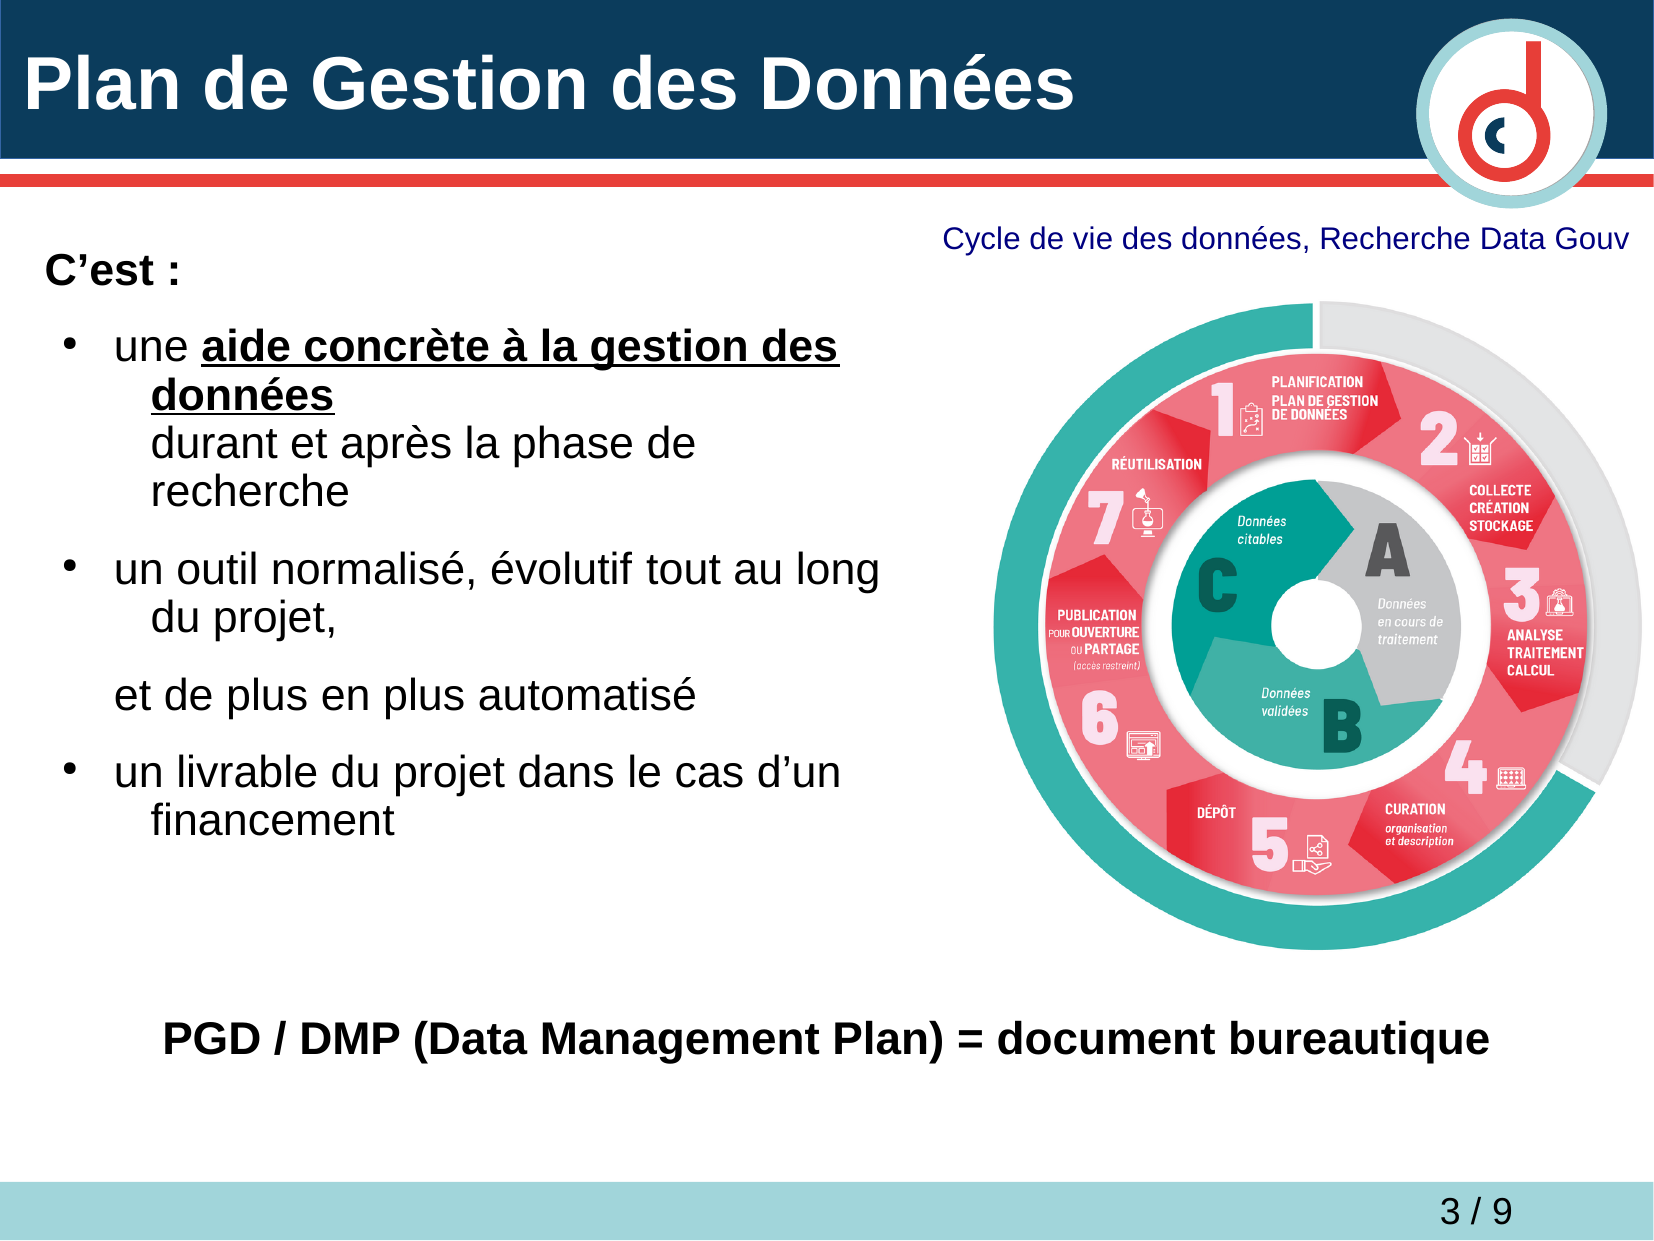

# Plan de Gestion des Données
Cycle de vie des données, Recherche Data Gouv
C’est :
une aide concrète à la gestion des données
durant et après la phase de recherche
un outil normalisé, évolutif tout au long du projet,
et de plus en plus automatisé
un livrable du projet dans le cas d’un financement
PGD / DMP (Data Management Plan) = document bureautique